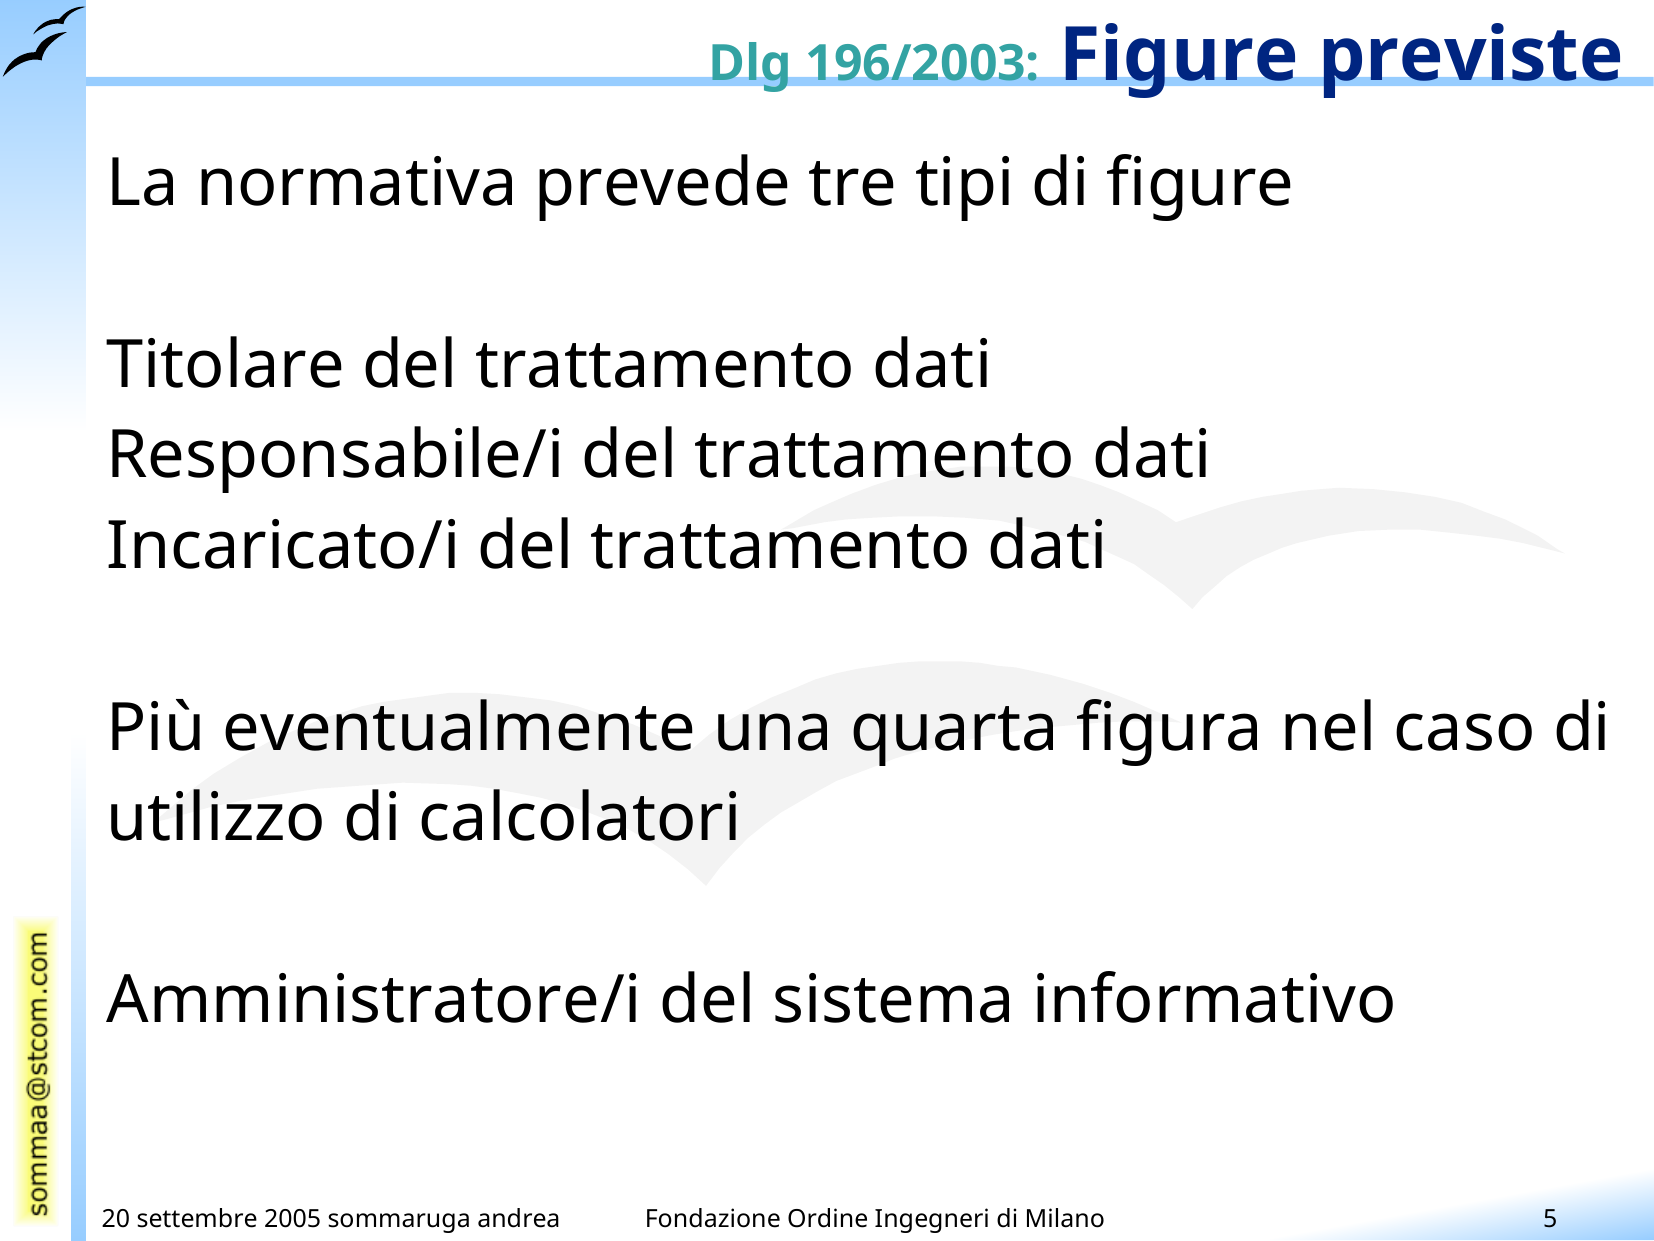

# Dlg 196/2003: Figure previste
La normativa prevede tre tipi di figure
Titolare del trattamento dati
Responsabile/i del trattamento dati
Incaricato/i del trattamento dati
Più eventualmente una quarta figura nel caso di utilizzo di calcolatori
Amministratore/i del sistema informativo